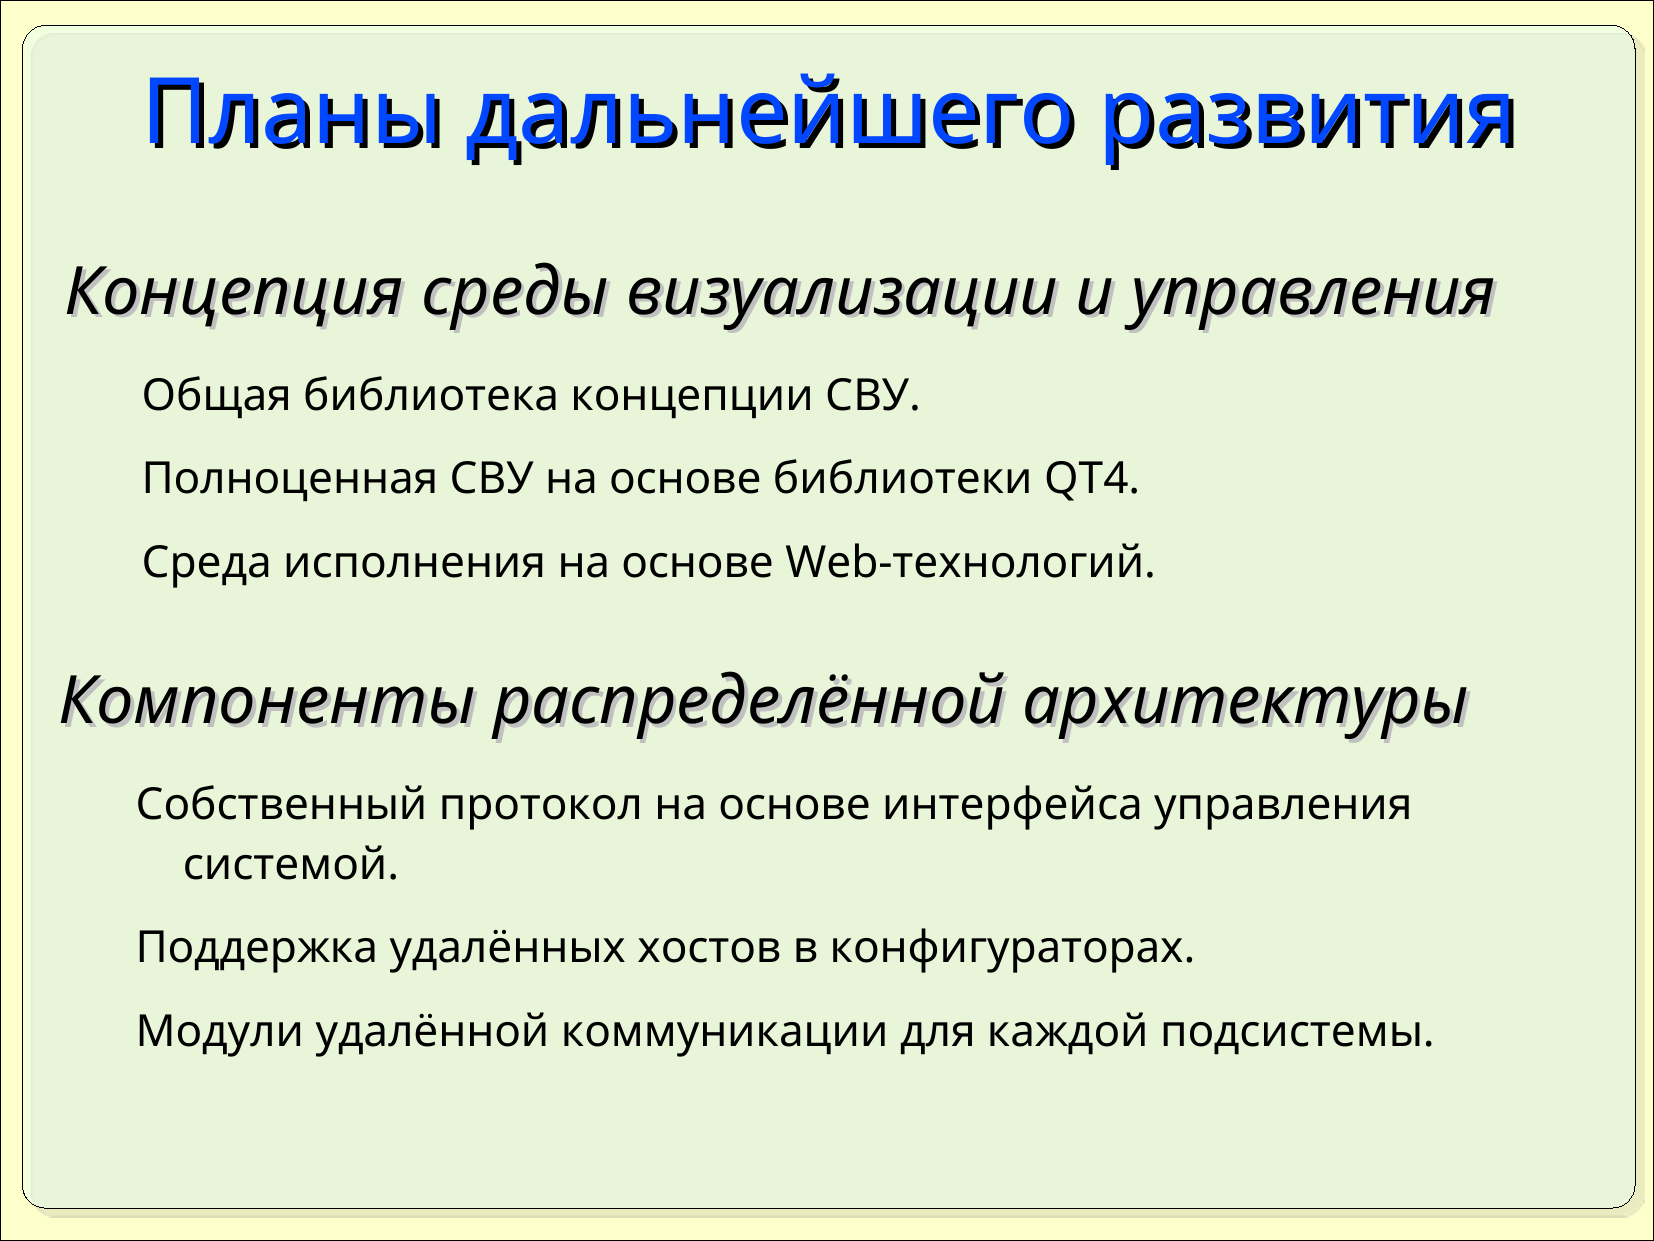

# Планы дальнейшего развития
Концепция среды визуализации и управления
Общая библиотека концепции СВУ.
Полноценная СВУ на основе библиотеки QT4.
Среда исполнения на основе Web-технологий.
Компоненты распределённой архитектуры
Собственный протокол на основе интерфейса управления системой.
Поддержка удалённых хостов в конфигураторах.
Модули удалённой коммуникации для каждой подсистемы.